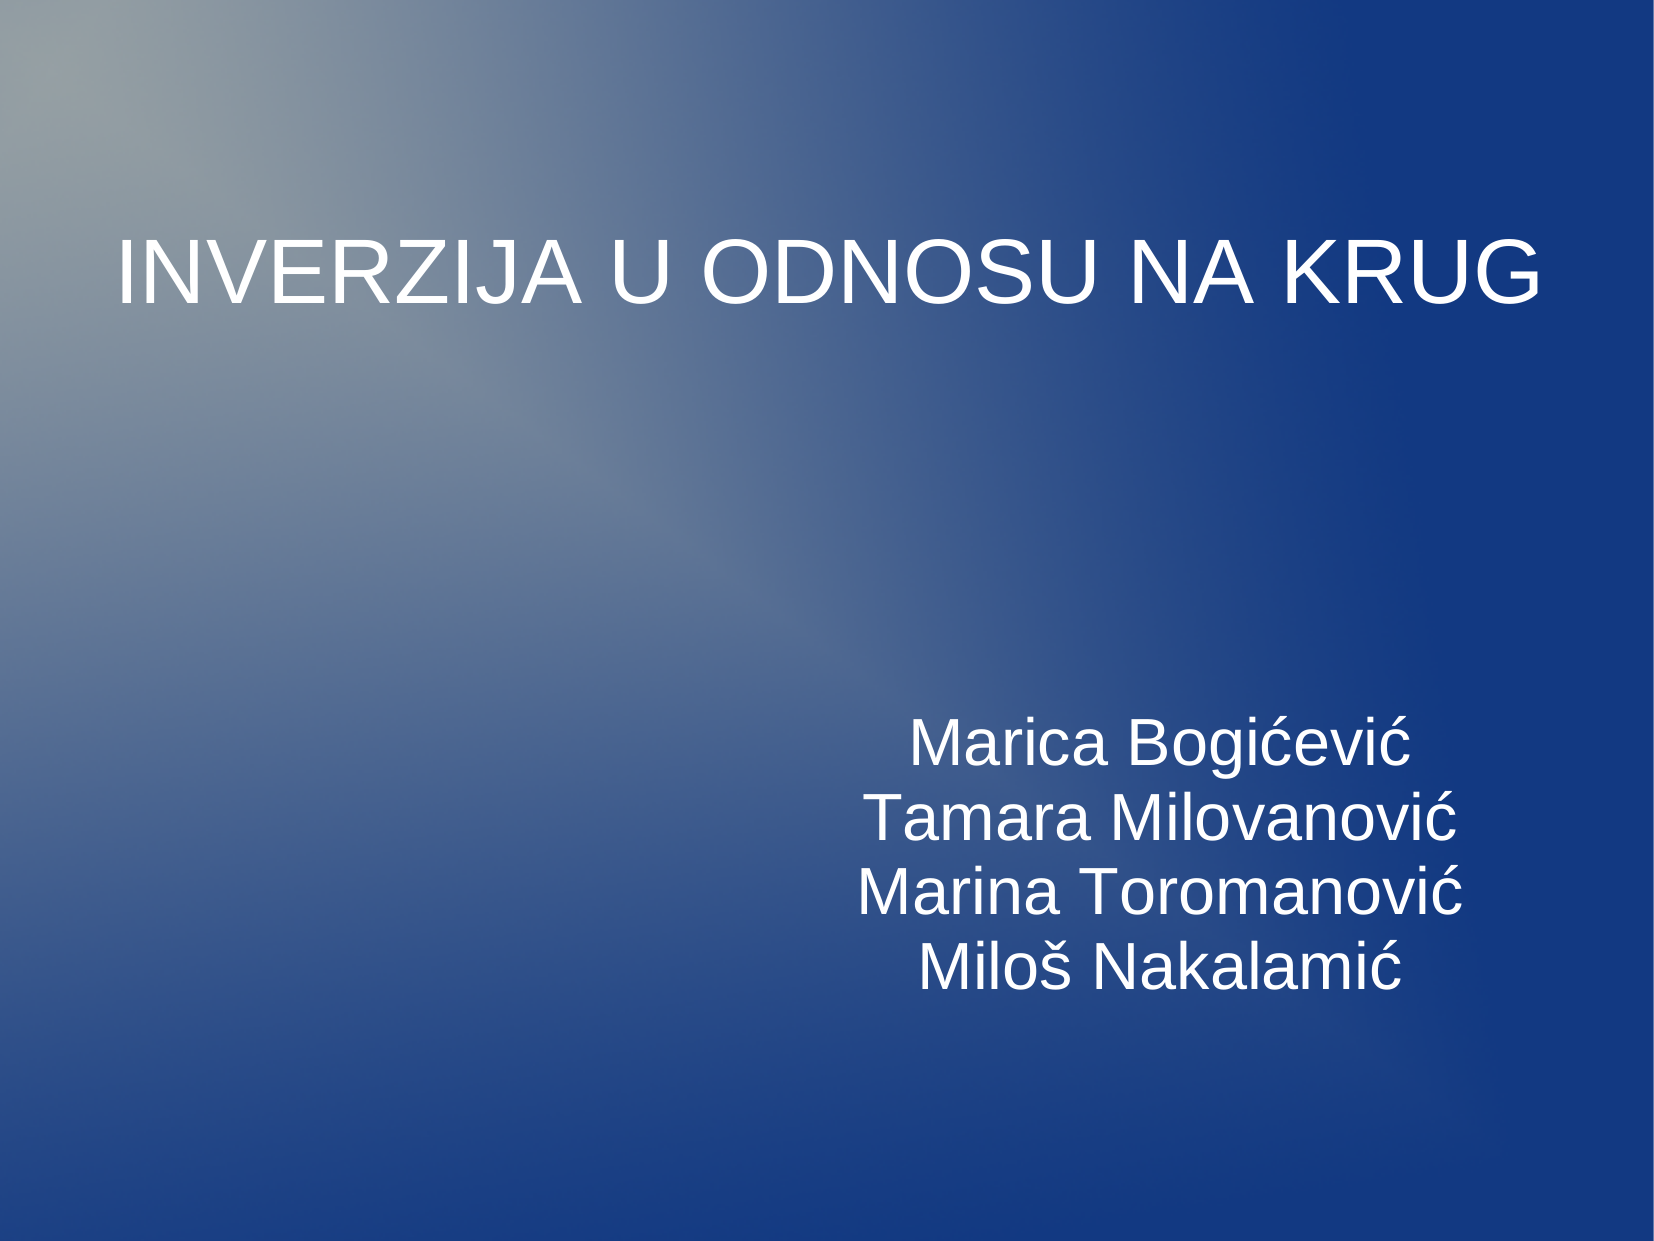

# INVERZIJA U ODNOSU NA KRUG
Marica Bogićević
Tamara Milovanović
Marina Toromanović
Miloš Nakalamić